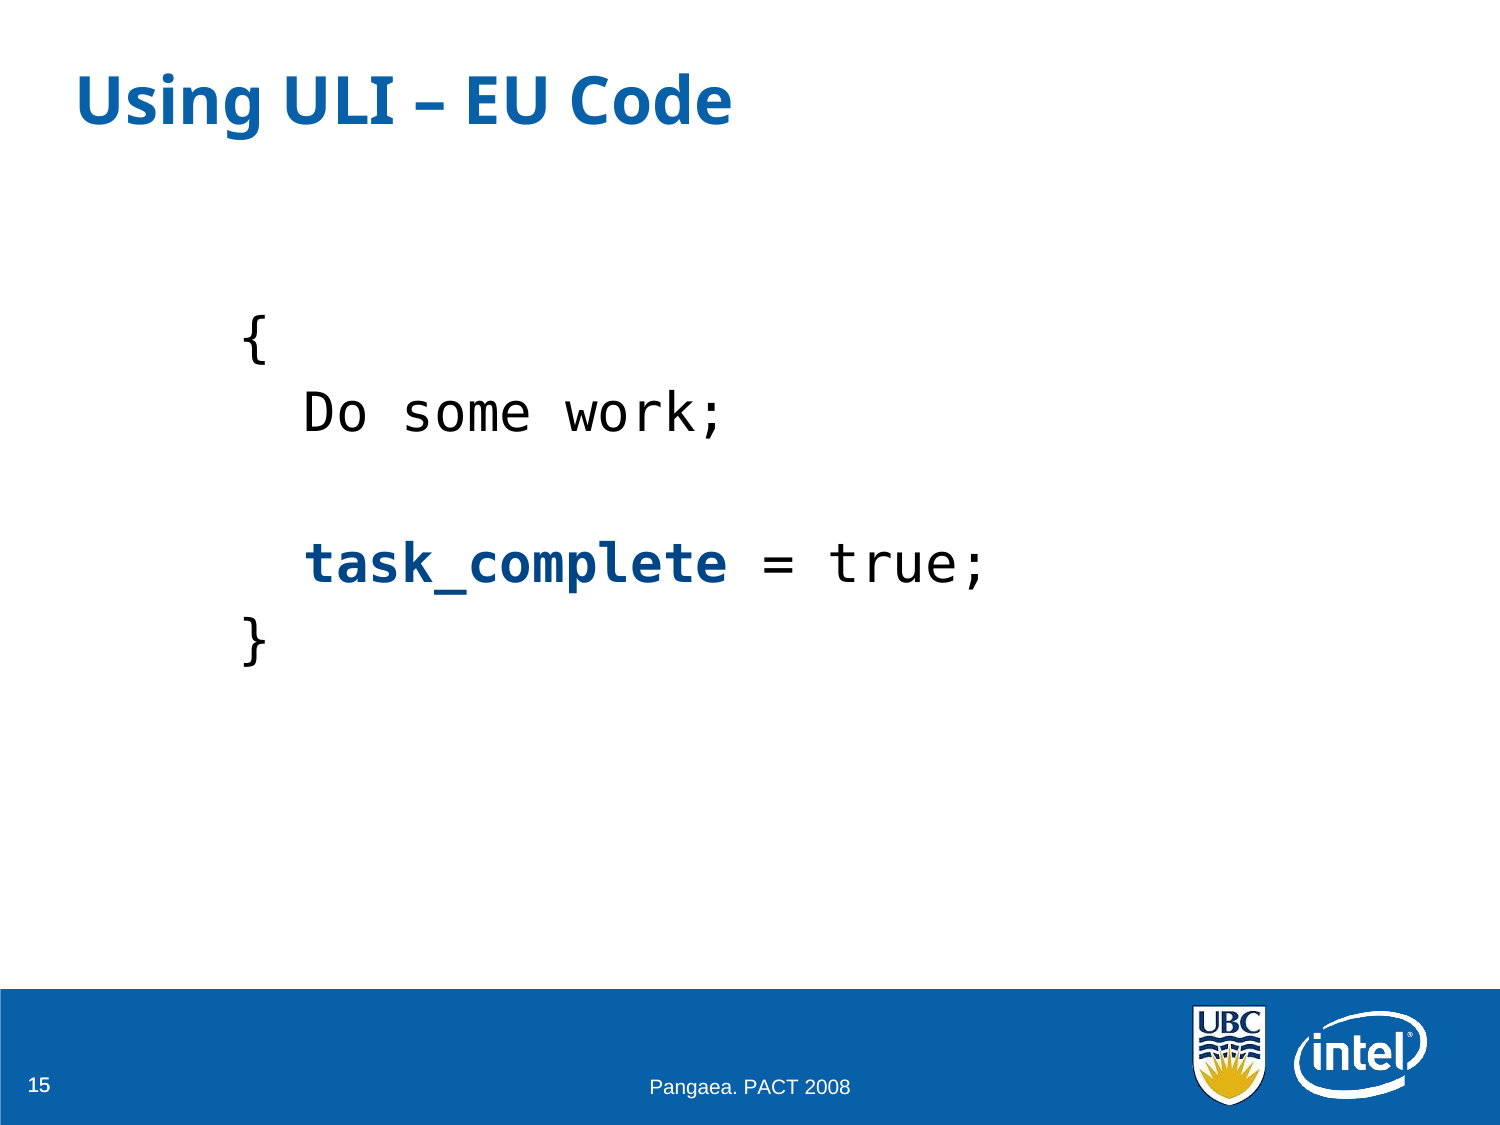

# Using ULI – EU Code
{
 Do some work;
 task_complete = true;
}